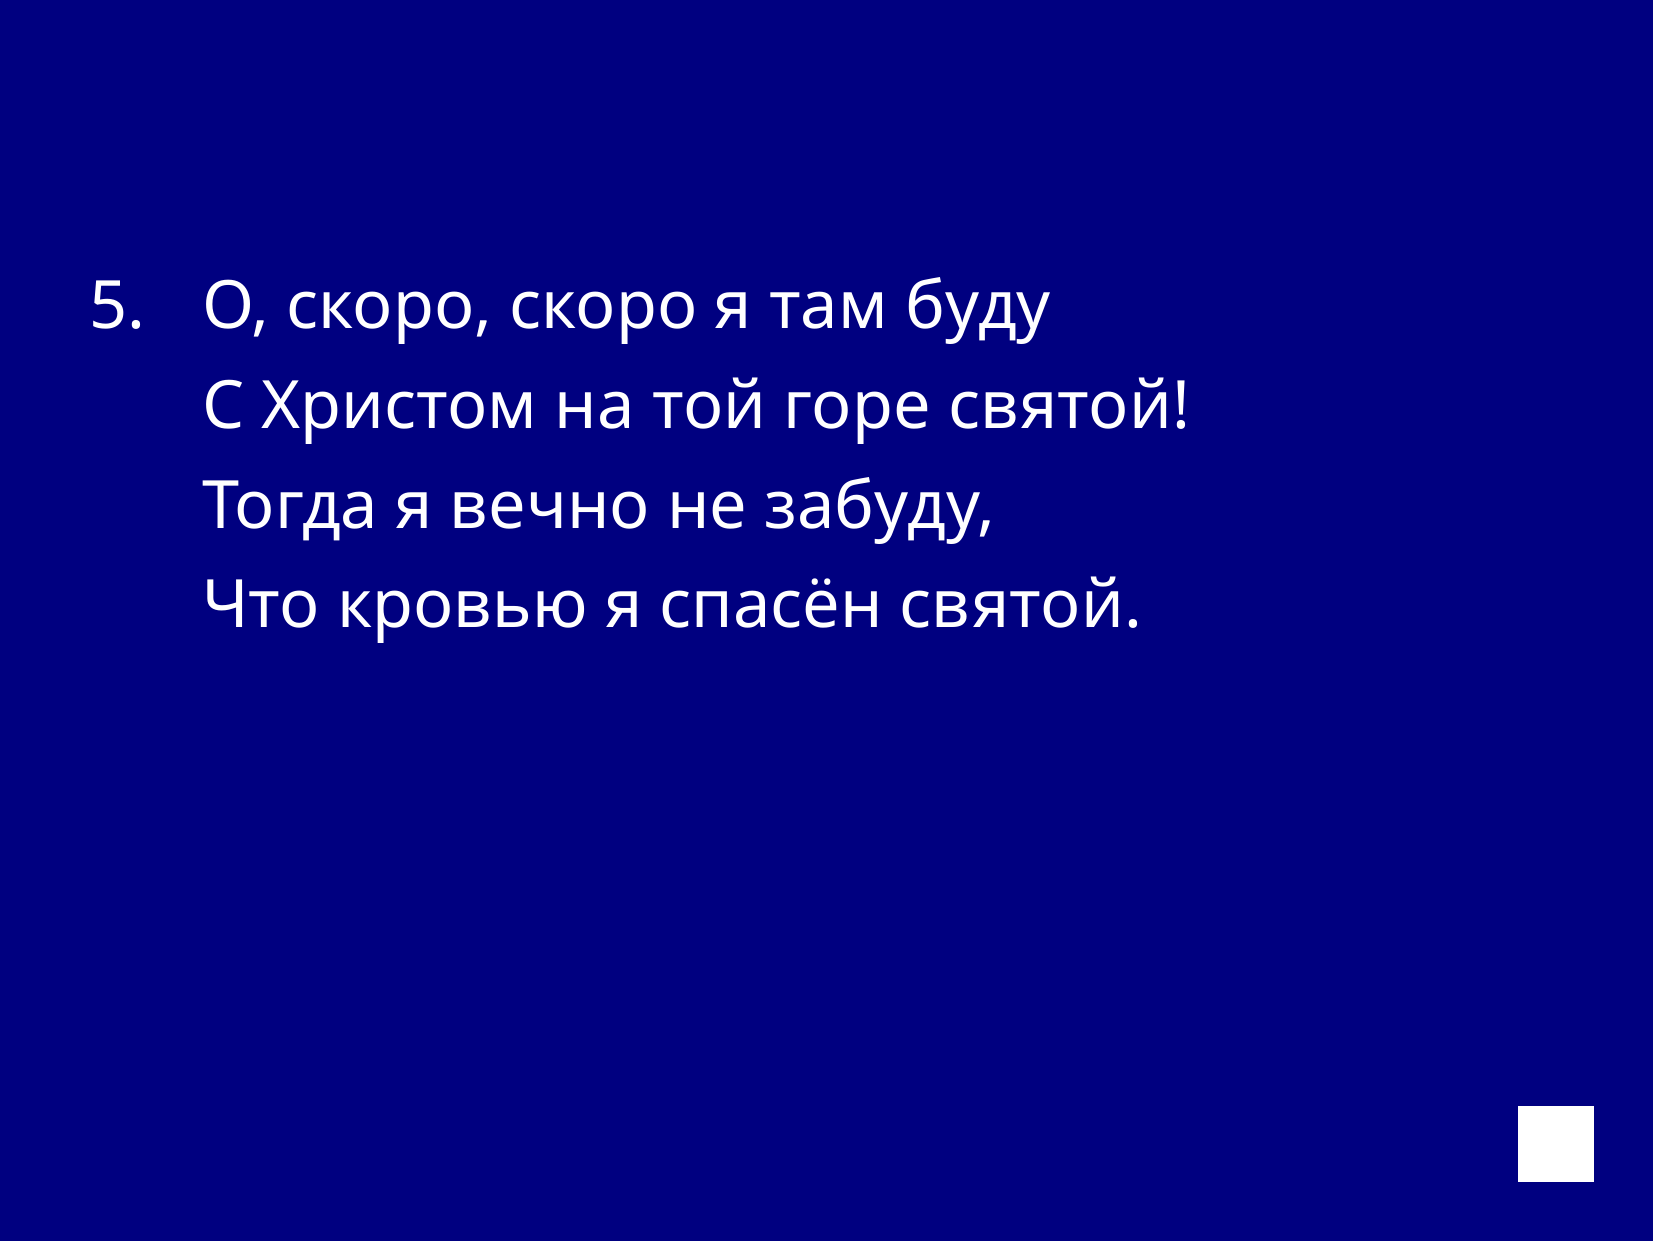

5.	О, скоро, скоро я там буду
	С Христом на той горе святой!
	Тогда я вечно не забуду,
	Что кровью я спасён святой.